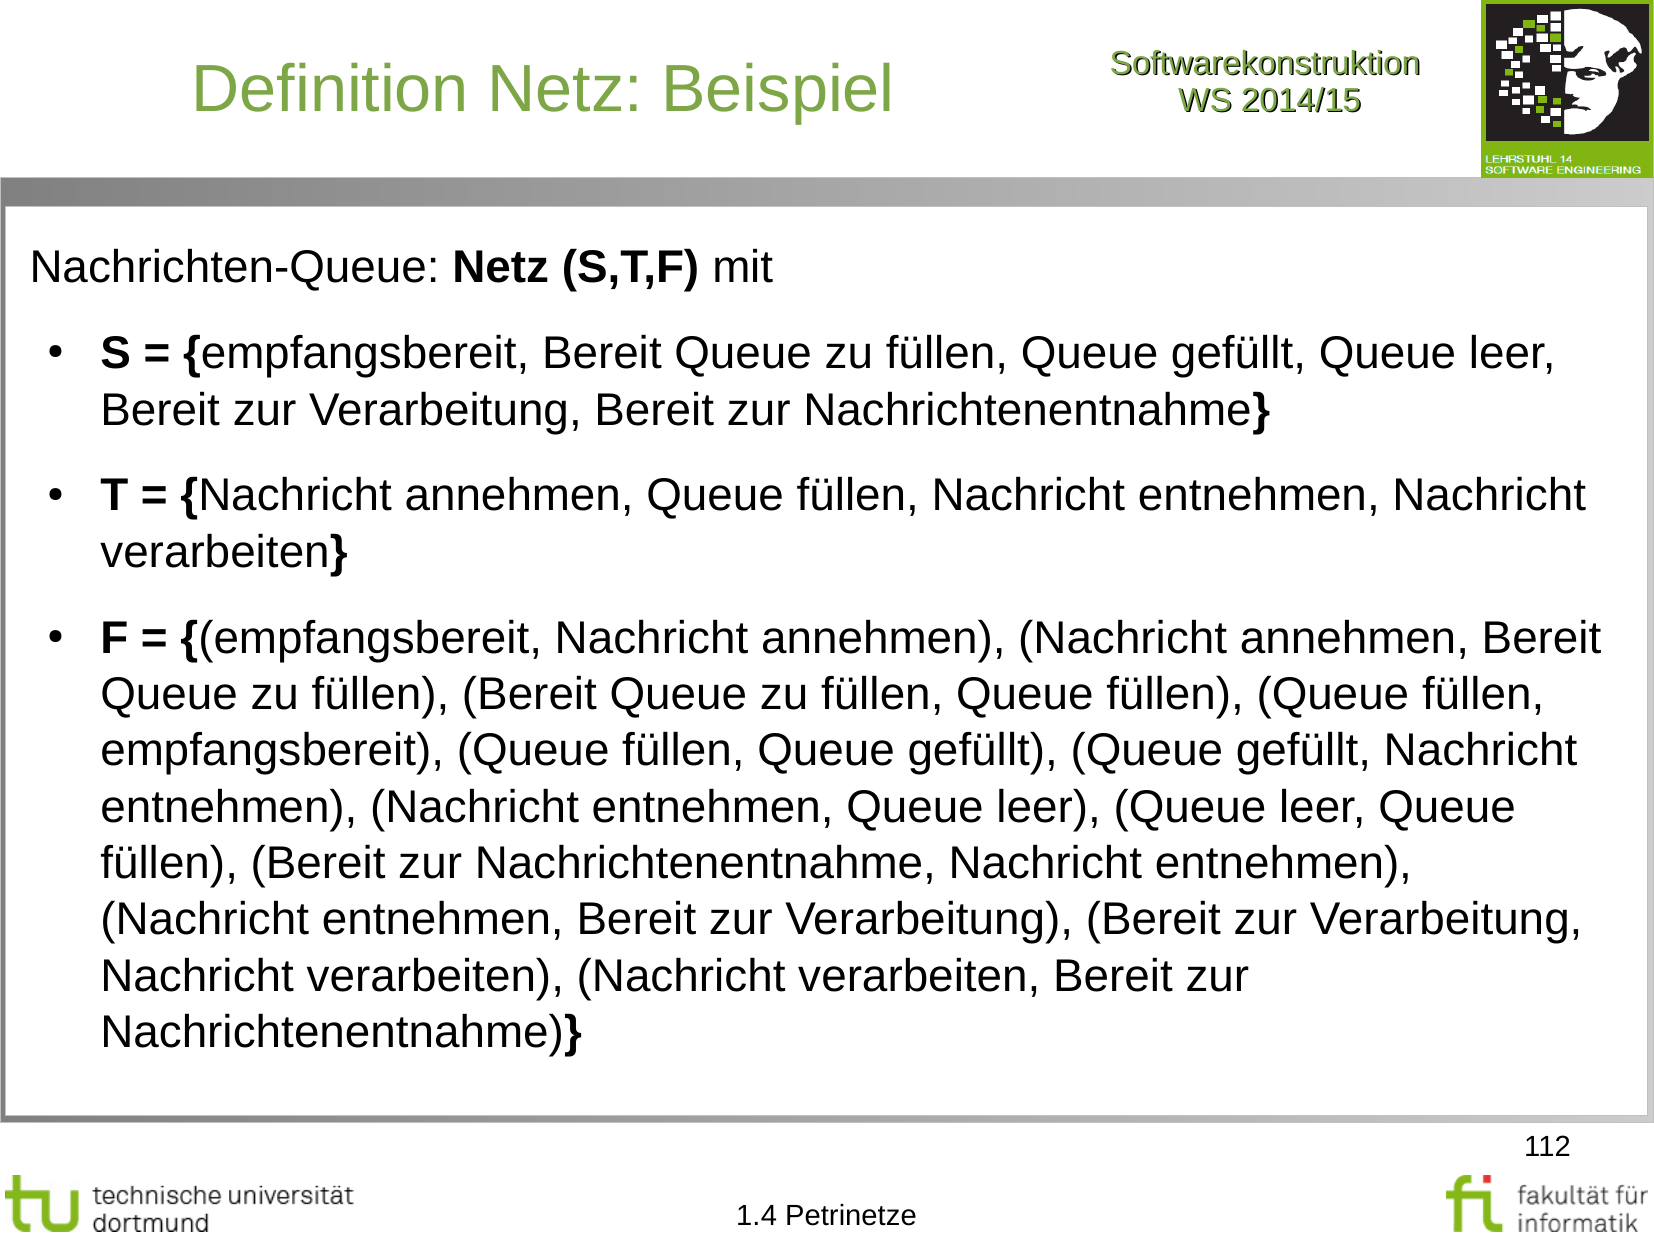

Definition Netz: Beispiel
# Nachrichten-Queue: Netz (S,T,F) mit
S = {empfangsbereit, Bereit Queue zu füllen, Queue gefüllt, Queue leer, Bereit zur Verarbeitung, Bereit zur Nachrichtenentnahme}
T = {Nachricht annehmen, Queue füllen, Nachricht entnehmen, Nachricht verarbeiten}
F = {(empfangsbereit, Nachricht annehmen), (Nachricht annehmen, Bereit Queue zu füllen), (Bereit Queue zu füllen, Queue füllen), (Queue füllen, empfangsbereit), (Queue füllen, Queue gefüllt), (Queue gefüllt, Nachricht entnehmen), (Nachricht entnehmen, Queue leer), (Queue leer, Queue füllen), (Bereit zur Nachrichtenentnahme, Nachricht entnehmen), (Nachricht entnehmen, Bereit zur Verarbeitung), (Bereit zur Verarbeitung, Nachricht verarbeiten), (Nachricht verarbeiten, Bereit zur Nachrichtenentnahme)}
112
1.4 Petrinetze